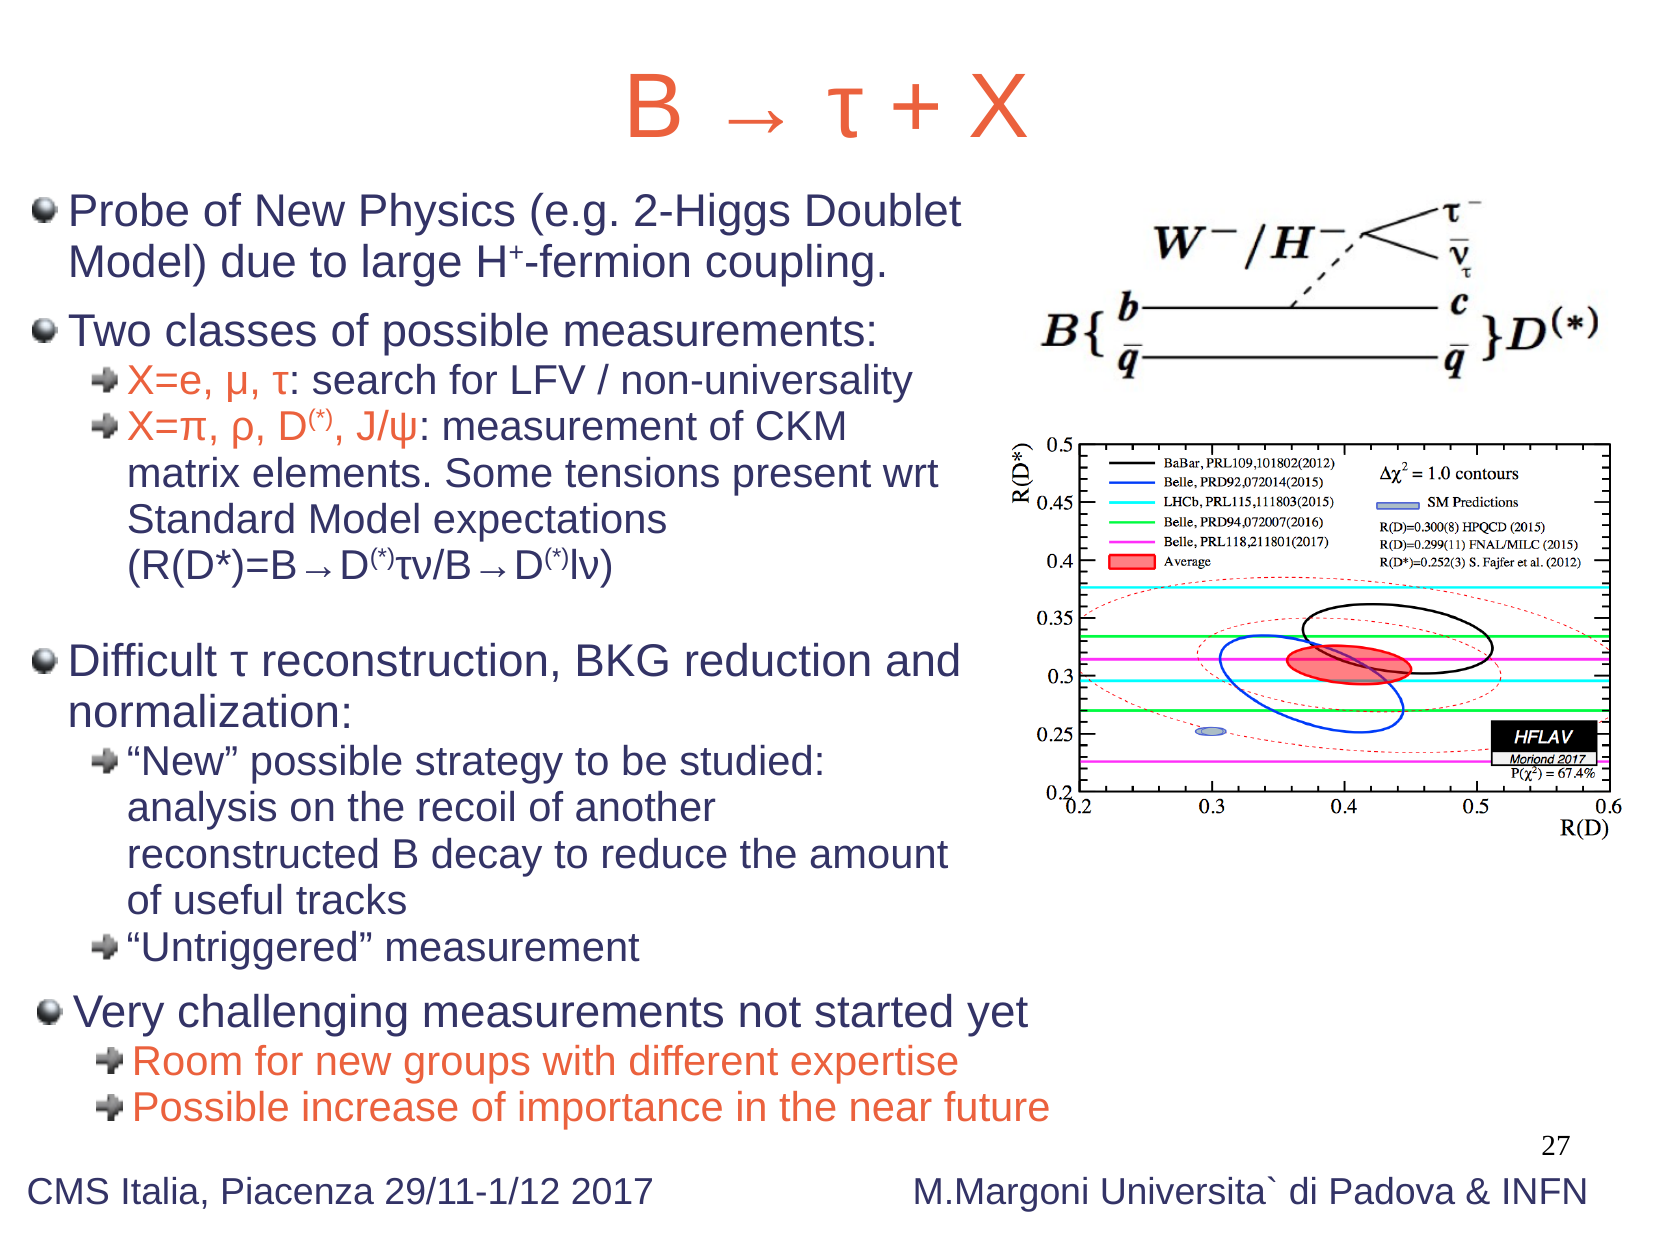

# B → τ + X
Probe of New Physics (e.g. 2-Higgs Doublet Model) due to large H+-fermion coupling.
Two classes of possible measurements:
X=e, μ, τ: search for LFV / non-universality
X=π, ρ, D(*), J/ψ: measurement of CKM matrix elements. Some tensions present wrt Standard Model expectations (R(D*)=B→D(*)τν/B→D(*)lν)
Difficult τ reconstruction, BKG reduction and normalization:
“New” possible strategy to be studied: analysis on the recoil of another reconstructed B decay to reduce the amount of useful tracks
“Untriggered” measurement
Very challenging measurements not started yet
Room for new groups with different expertise
Possible increase of importance in the near future
27
CMS Italia, Piacenza 29/11-1/12 2017				M.Margoni Universita` di Padova & INFN